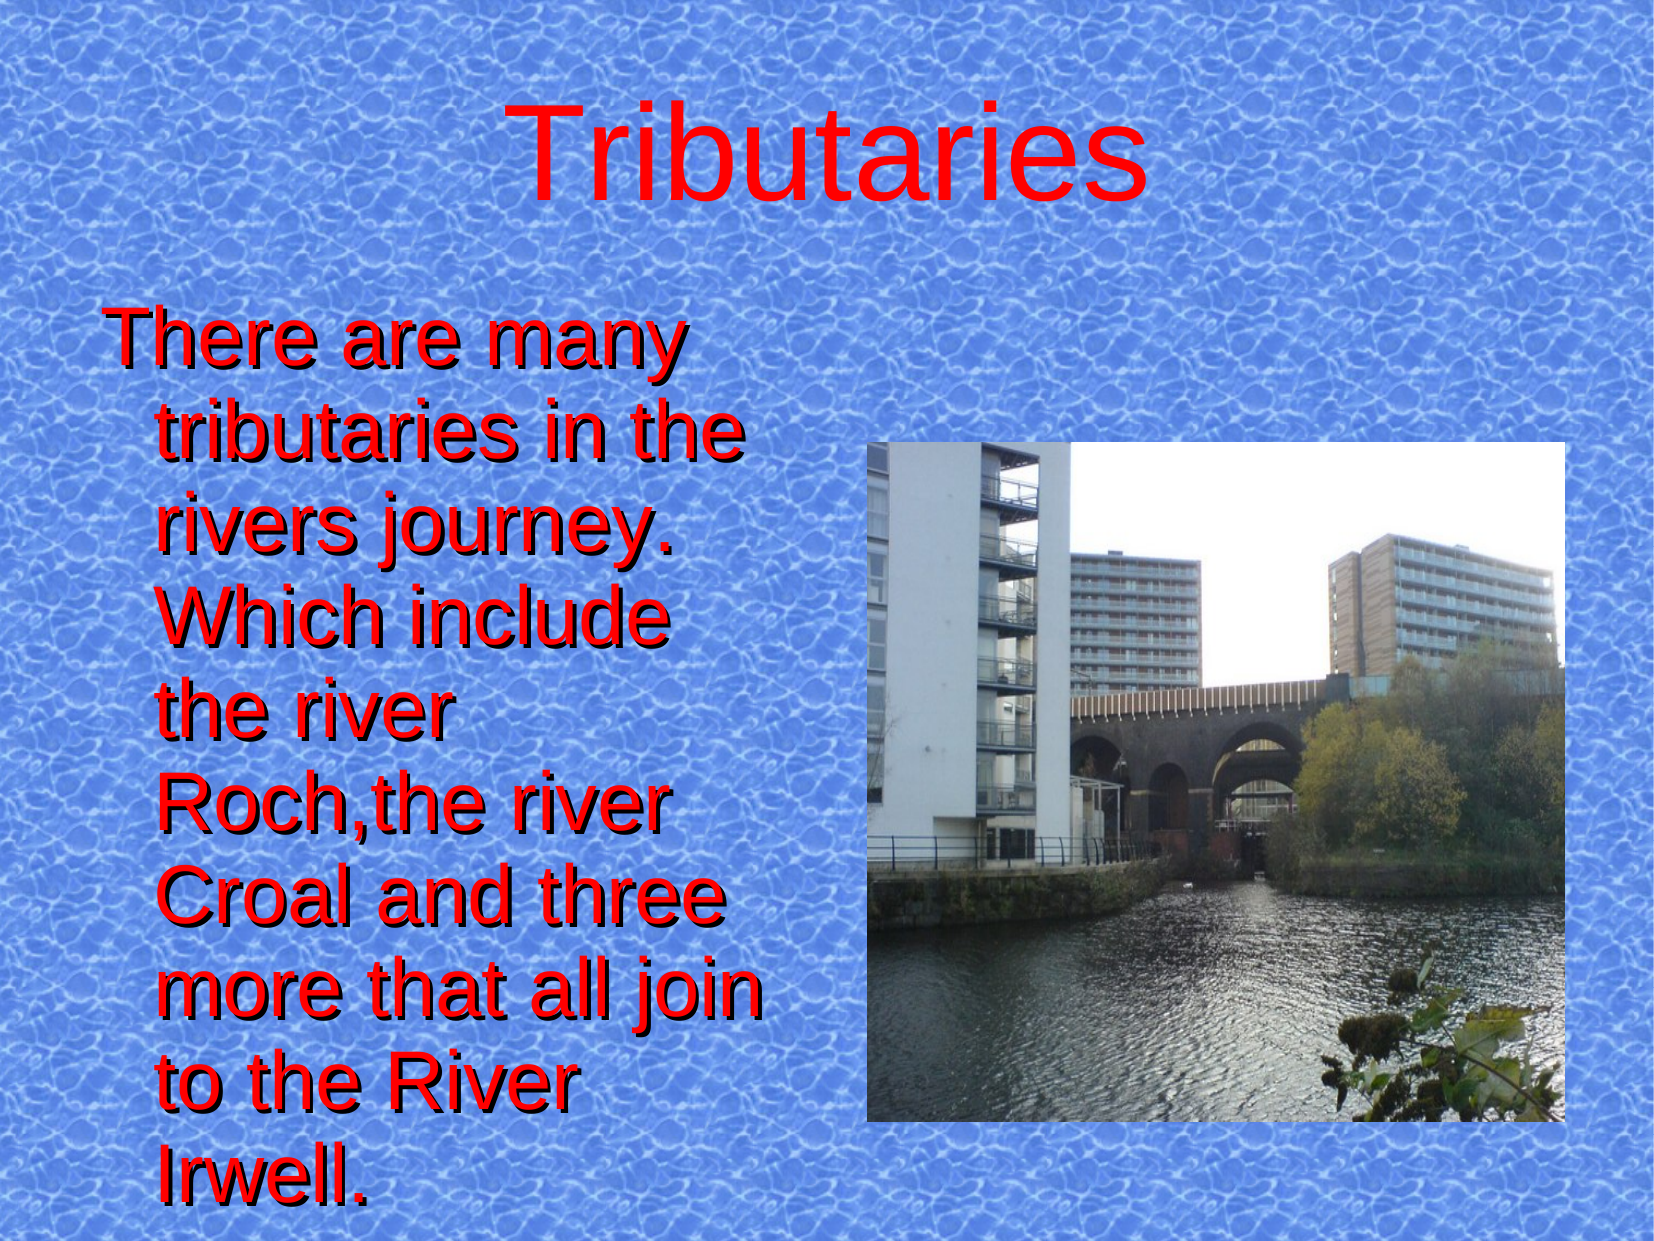

# Tributaries
There are many tributaries in the rivers journey. Which include the river Roch,the river Croal and three more that all join to the River Irwell.